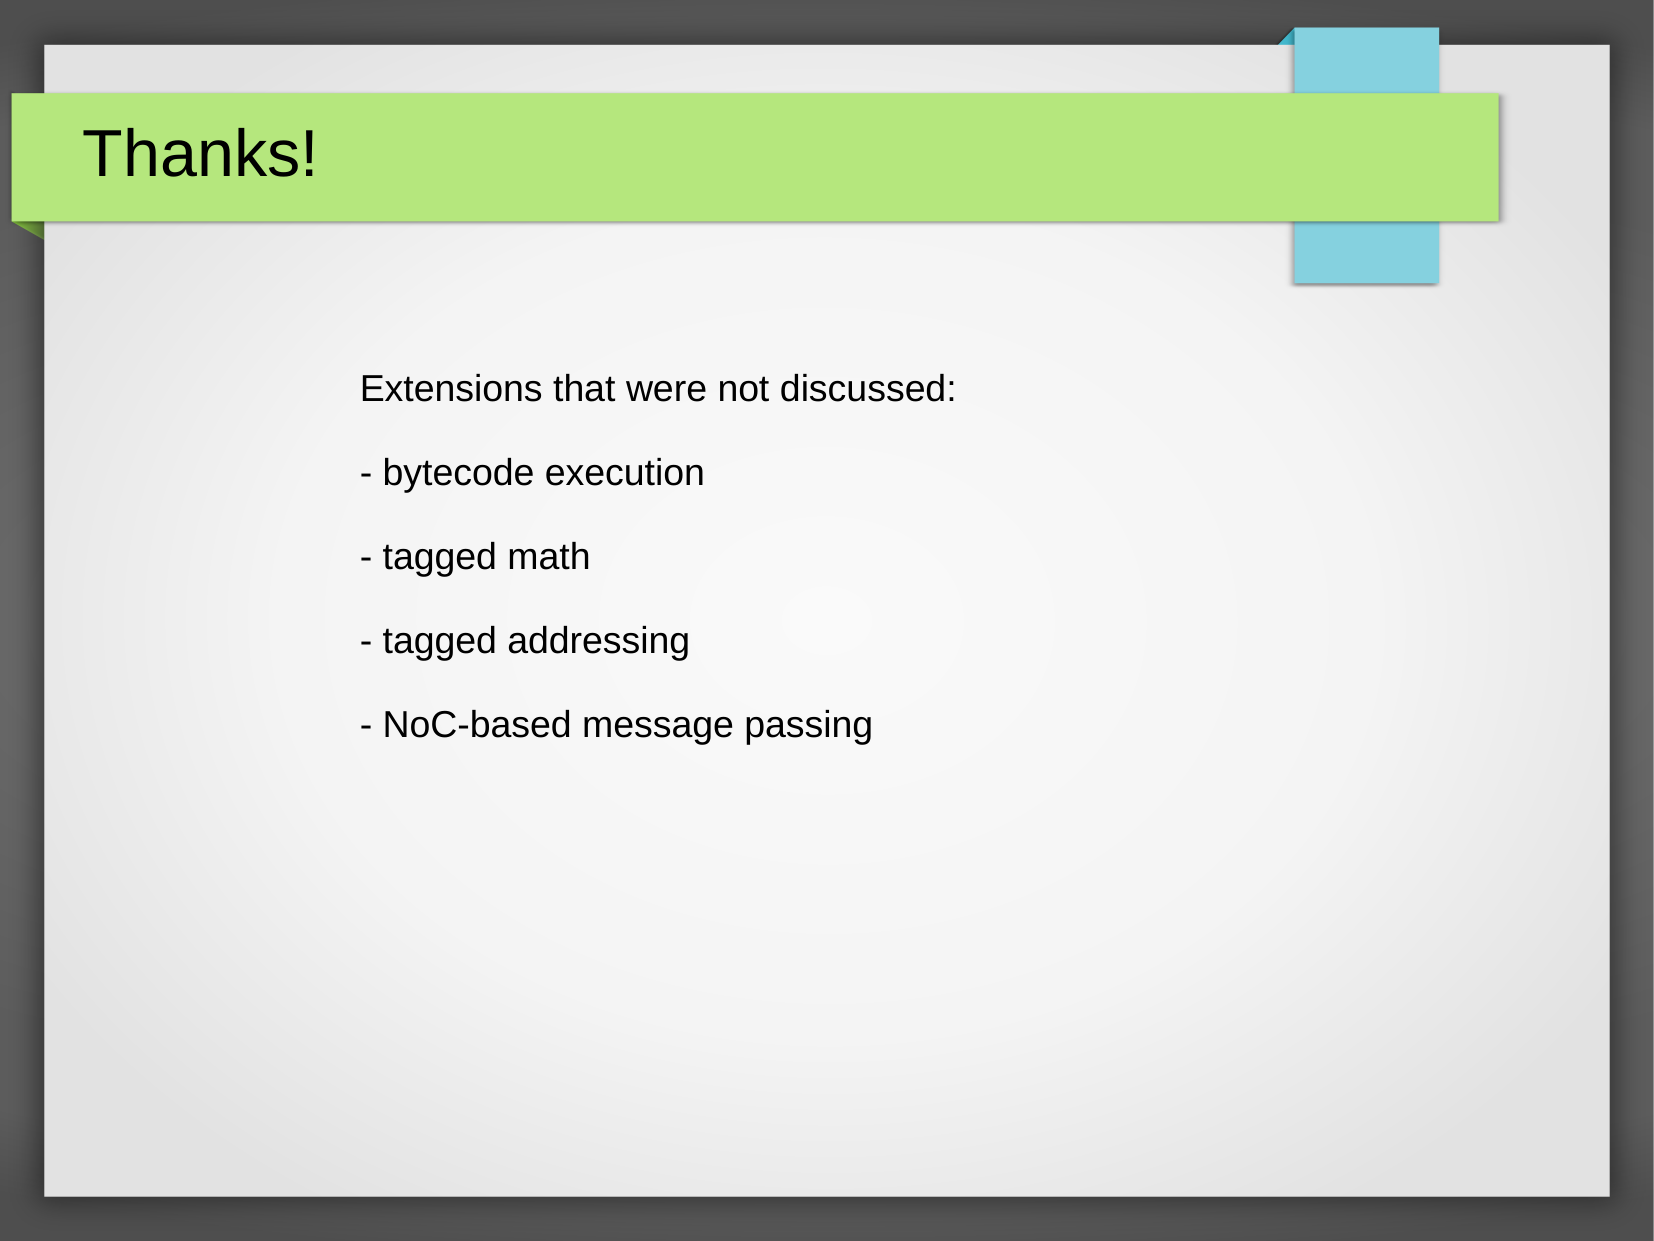

# Thanks!
Extensions that were not discussed:
- bytecode execution
- tagged math
- tagged addressing
- NoC-based message passing